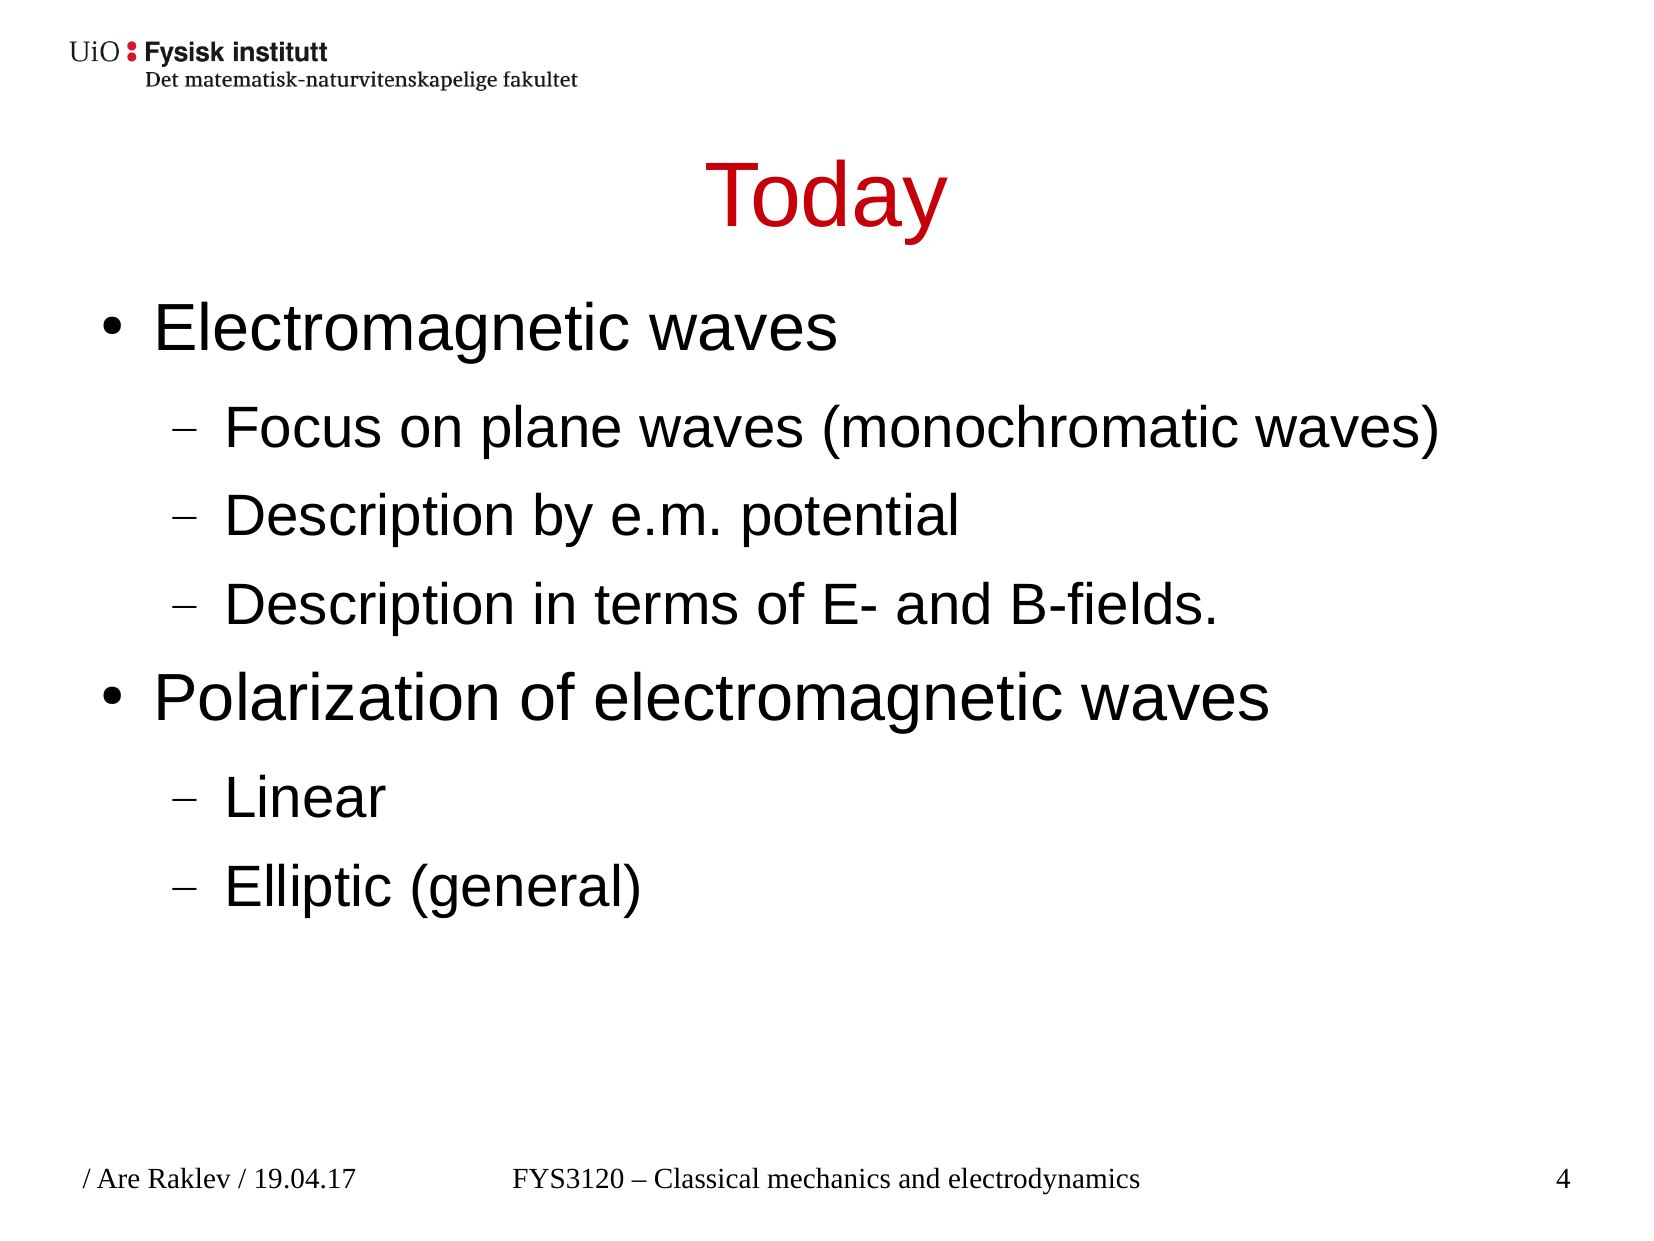

# Today
Electromagnetic waves
Focus on plane waves (monochromatic waves)
Description by e.m. potential
Description in terms of E- and B-fields.
Polarization of electromagnetic waves
Linear
Elliptic (general)
/ Are Raklev / 19.04.17
FYS3120 – Classical mechanics and electrodynamics
4